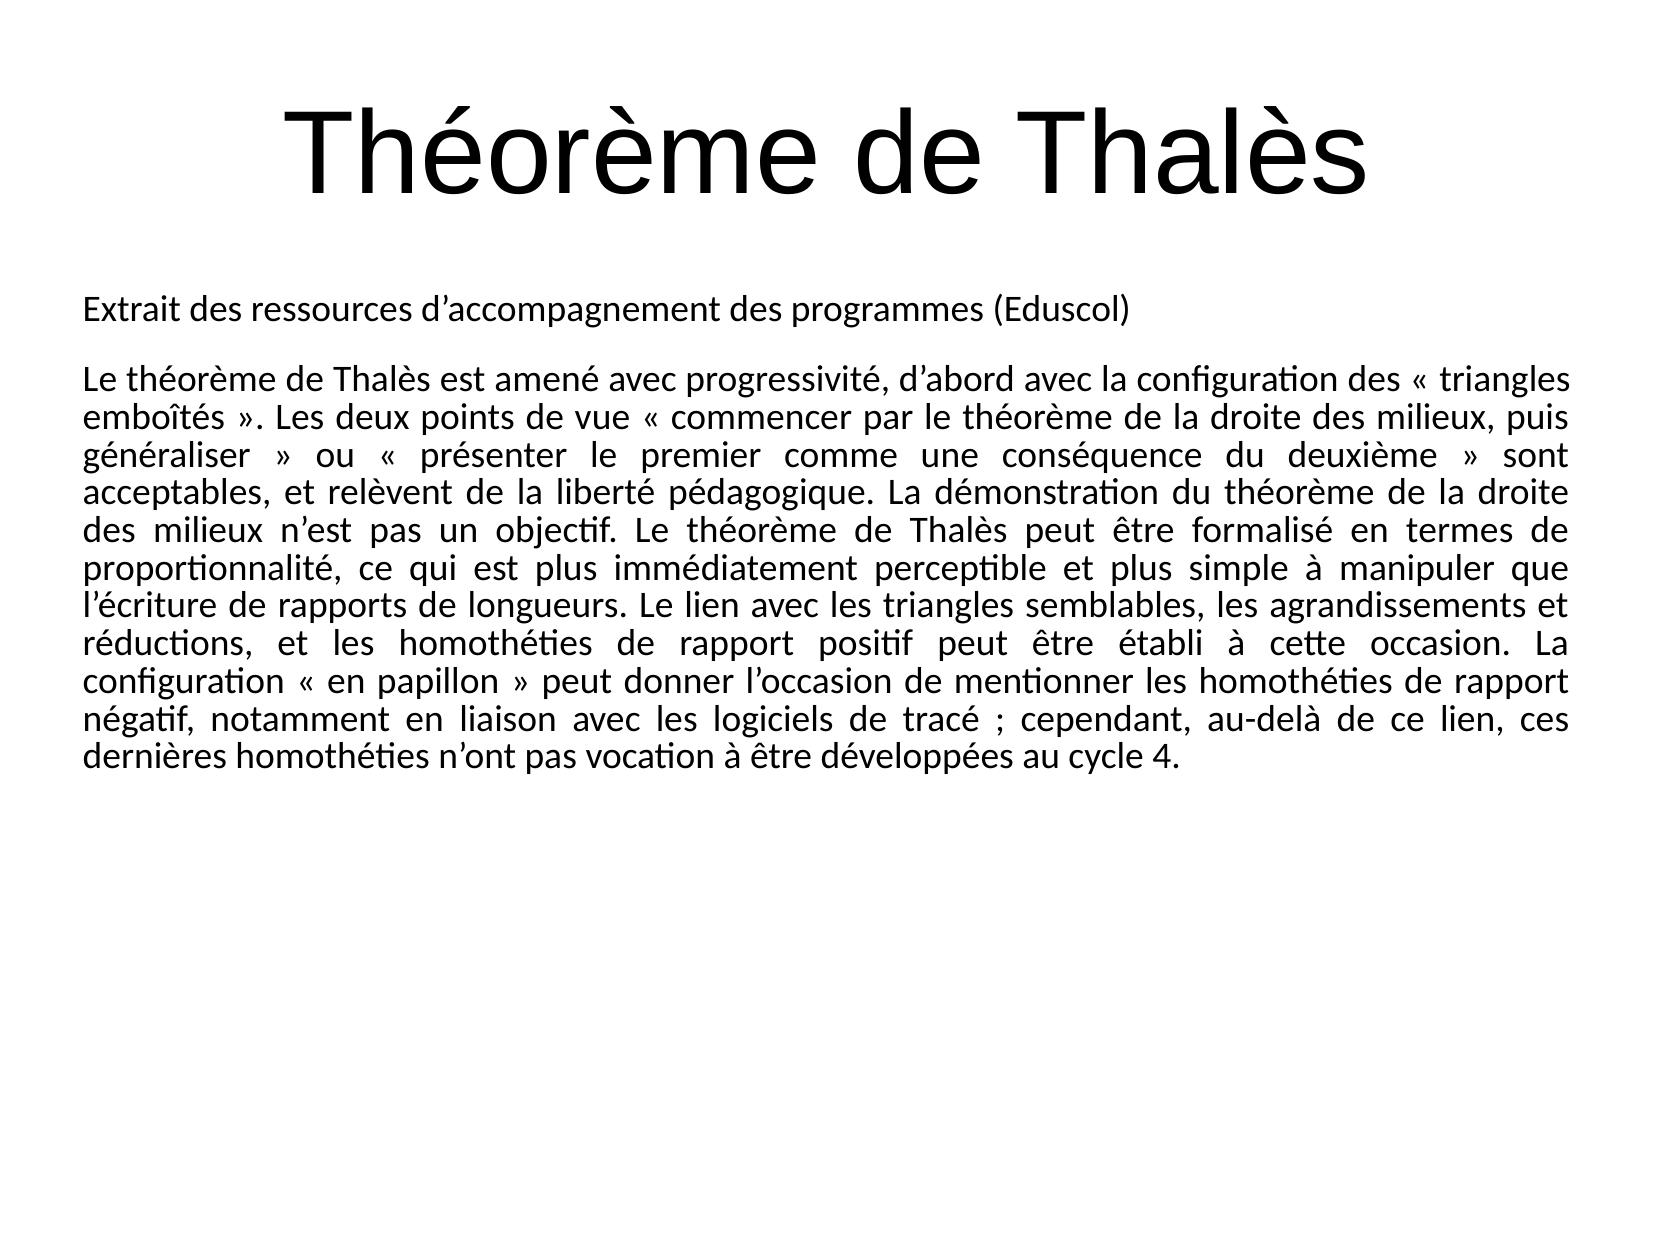

# Théorème de Thalès
Extrait des ressources d’accompagnement des programmes (Eduscol)
Le théorème de Thalès est amené avec progressivité, d’abord avec la configuration des « triangles emboîtés ». Les deux points de vue « commencer par le théorème de la droite des milieux, puis généraliser » ou « présenter le premier comme une conséquence du deuxième » sont acceptables, et relèvent de la liberté pédagogique. La démonstration du théorème de la droite des milieux n’est pas un objectif. Le théorème de Thalès peut être formalisé en termes de proportionnalité, ce qui est plus immédiatement perceptible et plus simple à manipuler que l’écriture de rapports de longueurs. Le lien avec les triangles semblables, les agrandissements et réductions, et les homothéties de rapport positif peut être établi à cette occasion. La configuration « en papillon » peut donner l’occasion de mentionner les homothéties de rapport négatif, notamment en liaison avec les logiciels de tracé ; cependant, au-delà de ce lien, ces dernières homothéties n’ont pas vocation à être développées au cycle 4.